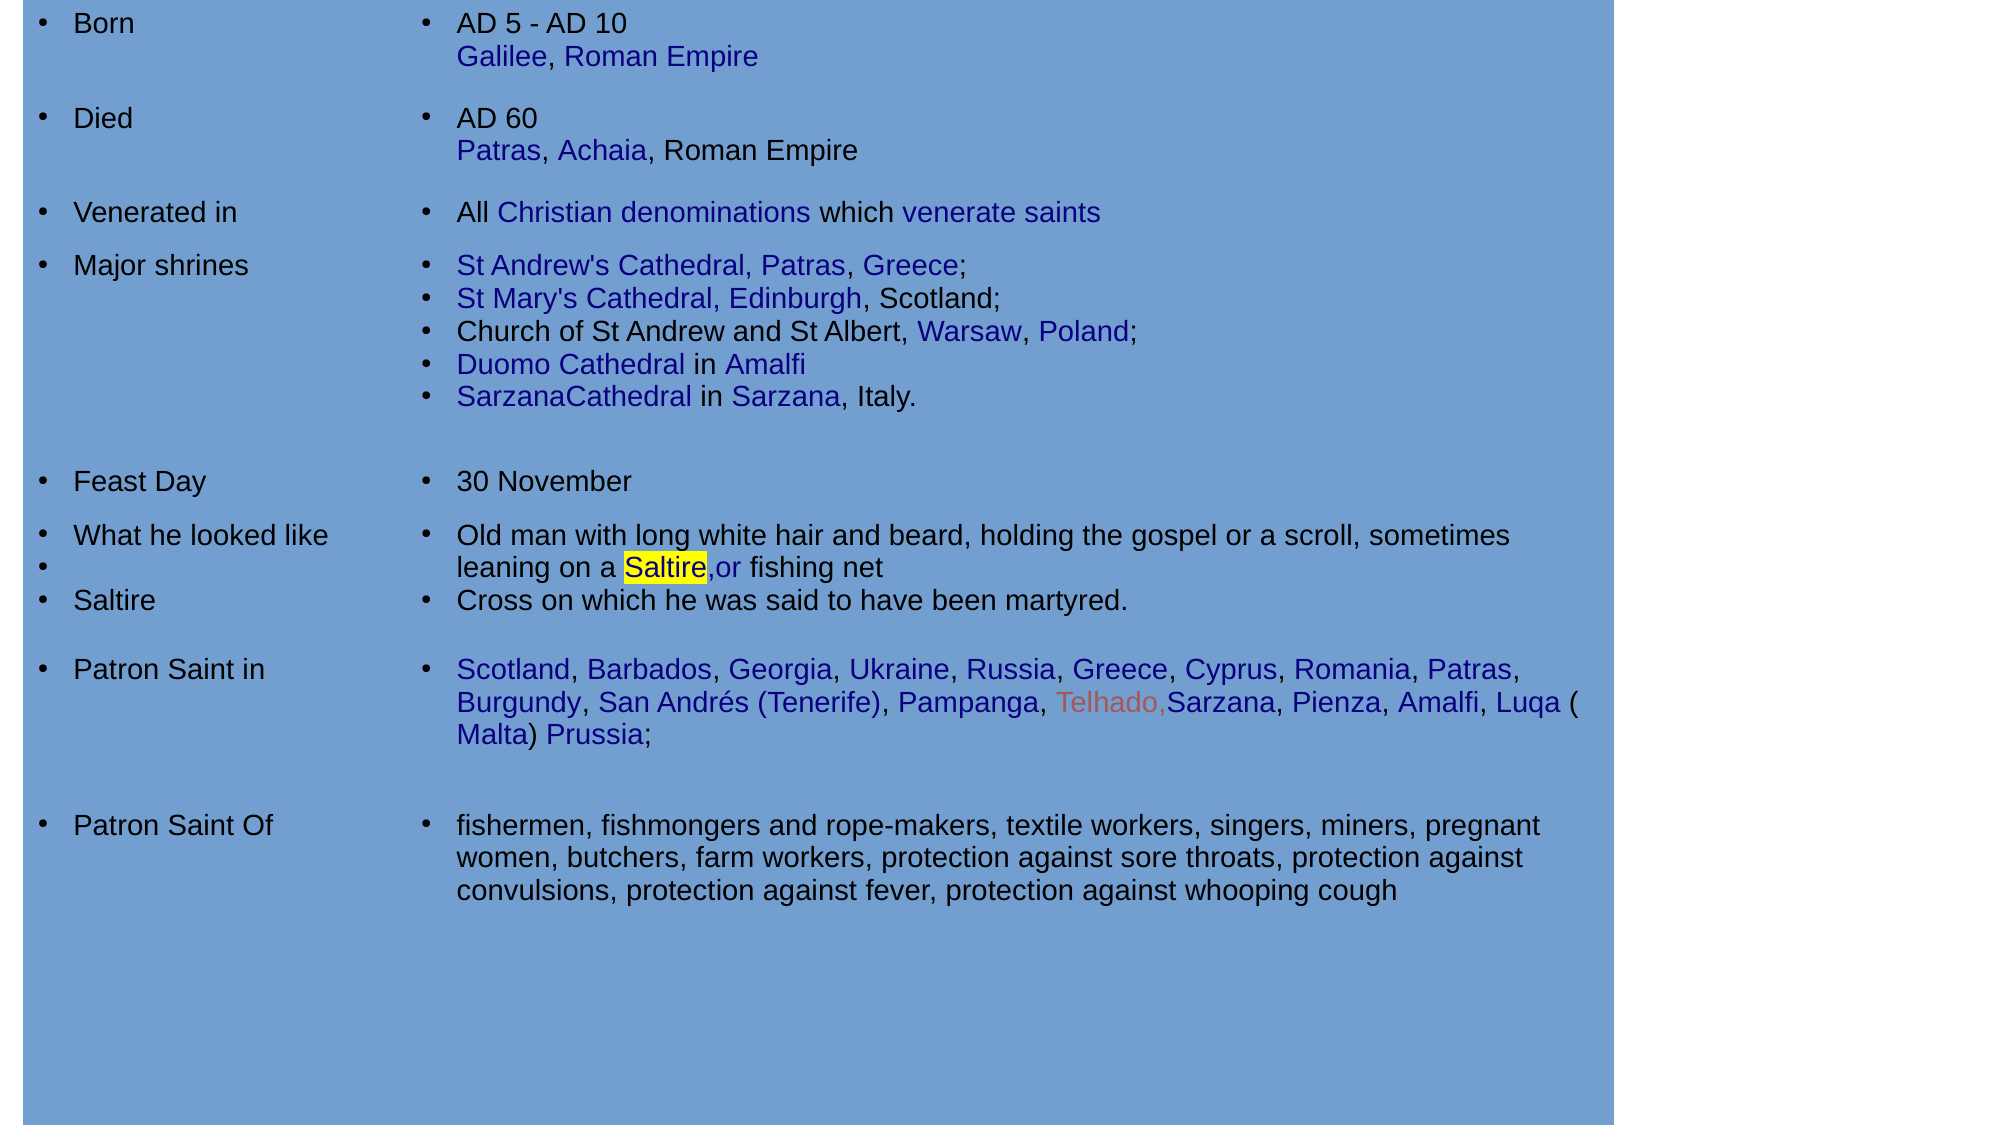

| Born | AD 5 - AD 10 Galilee, Roman Empire |
| --- | --- |
| Died | AD 60 Patras, Achaia, Roman Empire |
| Venerated in | All Christian denominations which venerate saints |
| Major shrines | St Andrew's Cathedral, Patras, Greece;  St Mary's Cathedral, Edinburgh, Scotland; Church of St Andrew and St Albert, Warsaw, Poland;  Duomo Cathedral in Amalfi  SarzanaCathedral in Sarzana, Italy. |
| Feast Day | 30 November |
| What he looked like Saltire | Old man with long white hair and beard, holding the gospel or a scroll, sometimes leaning on a Saltire,or fishing net Cross on which he was said to have been martyred. |
| Patron Saint in | Scotland, Barbados, Georgia, Ukraine, Russia, Greece, Cyprus, Romania, Patras, Burgundy, San Andrés (Tenerife), Pampanga, Telhado,Sarzana, Pienza, Amalfi, Luqa (Malta) Prussia; |
| Patron Saint Of | fishermen, fishmongers and rope-makers, textile workers, singers, miners, pregnant women, butchers, farm workers, protection against sore throats, protection against convulsions, protection against fever, protection against whooping cough |